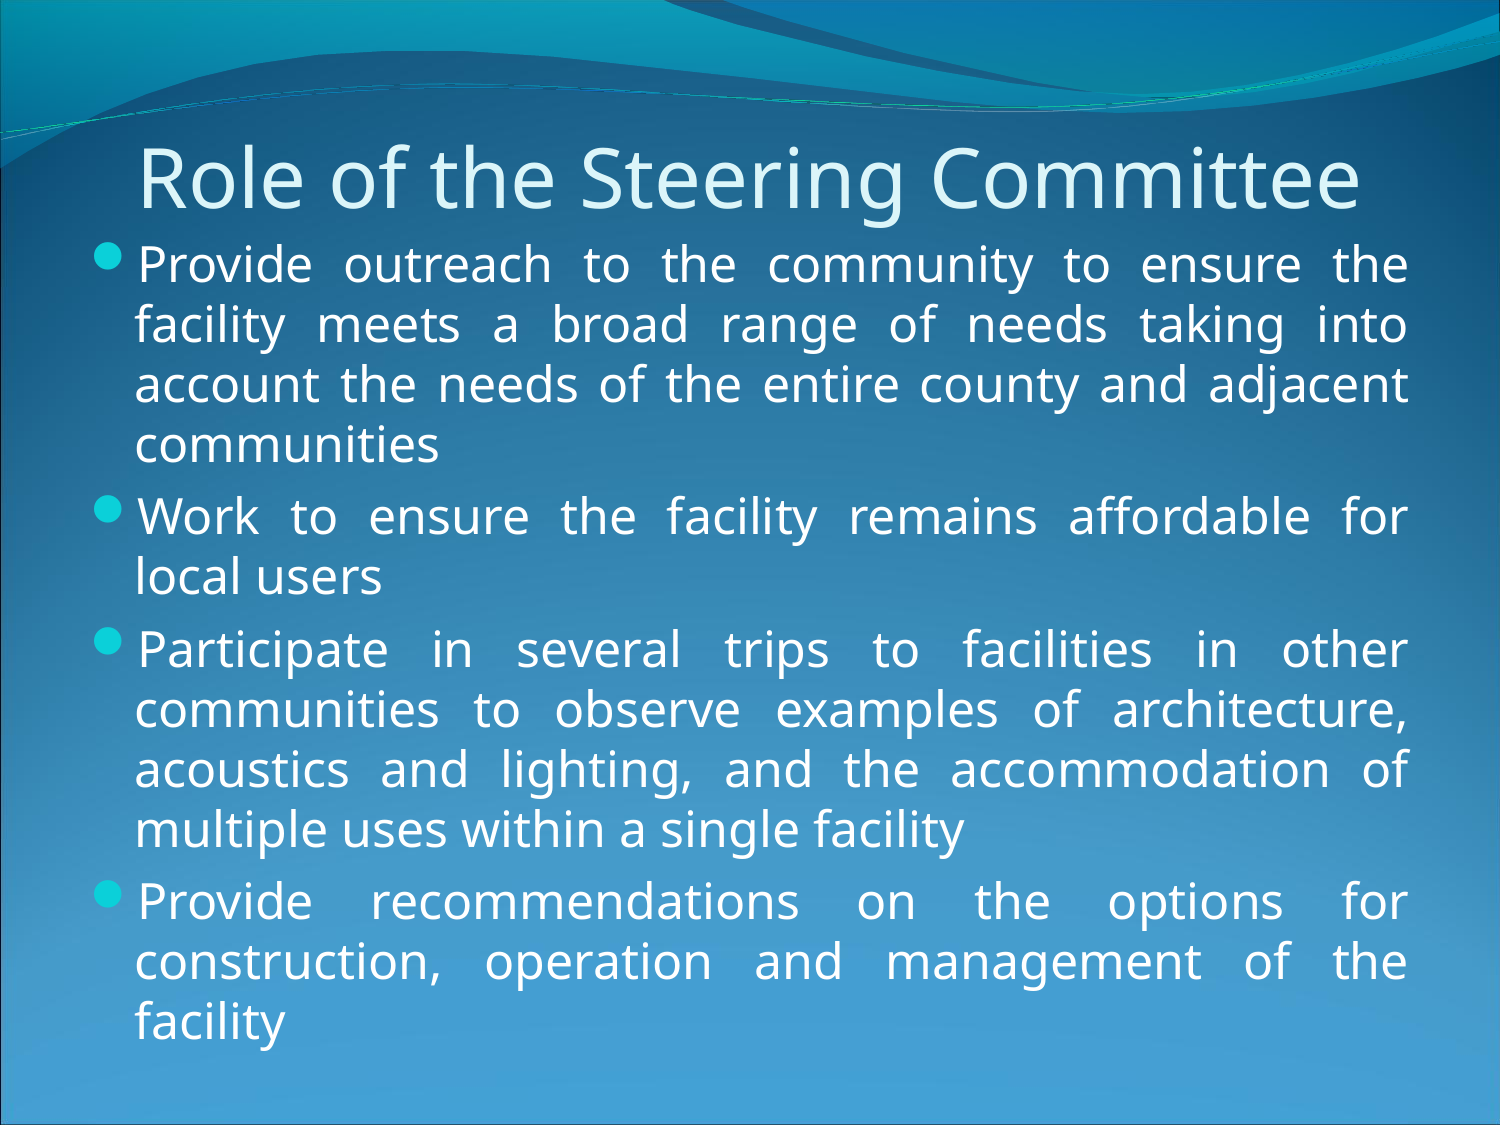

# Role of the Steering Committee
Provide outreach to the community to ensure the facility meets a broad range of needs taking into account the needs of the entire county and adjacent communities
Work to ensure the facility remains affordable for local users
Participate in several trips to facilities in other communities to observe examples of architecture, acoustics and lighting, and the accommodation of multiple uses within a single facility
Provide recommendations on the options for construction, operation and management of the facility